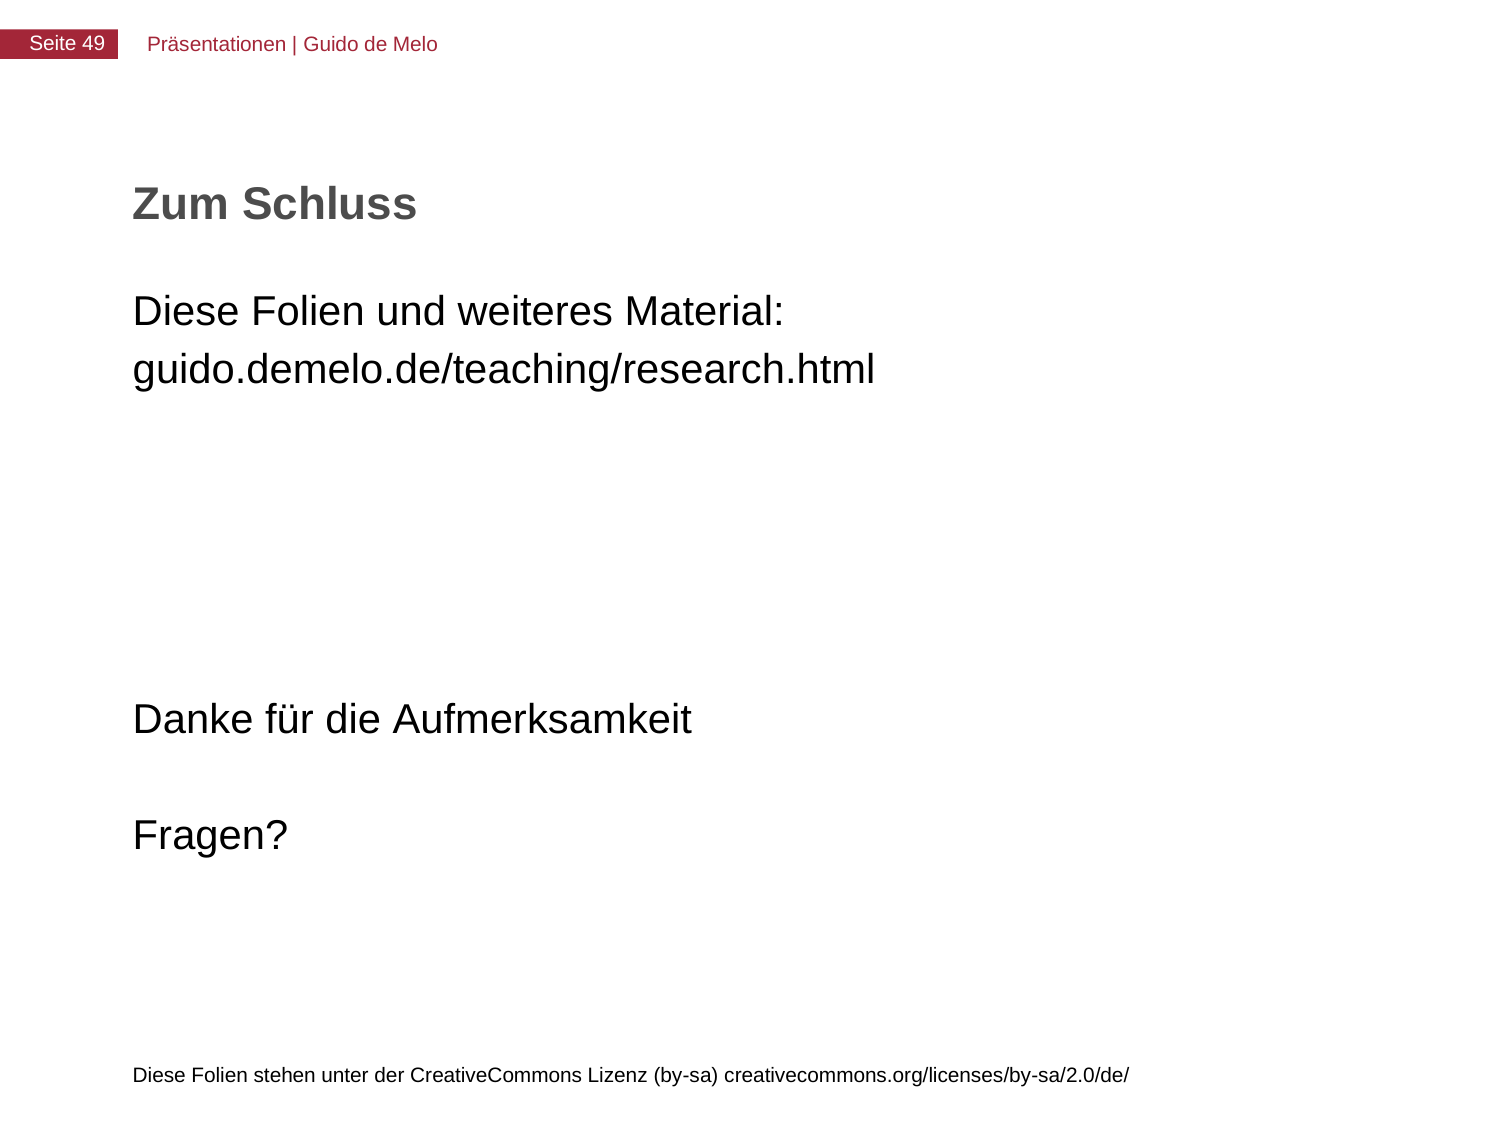

# Zum Schluss
Diese Folien und weiteres Material:
guido.demelo.de/teaching/research.html
Danke für die Aufmerksamkeit
Fragen?
Diese Folien stehen unter der CreativeCommons Lizenz (by-sa) creativecommons.org/licenses/by-sa/2.0/de/